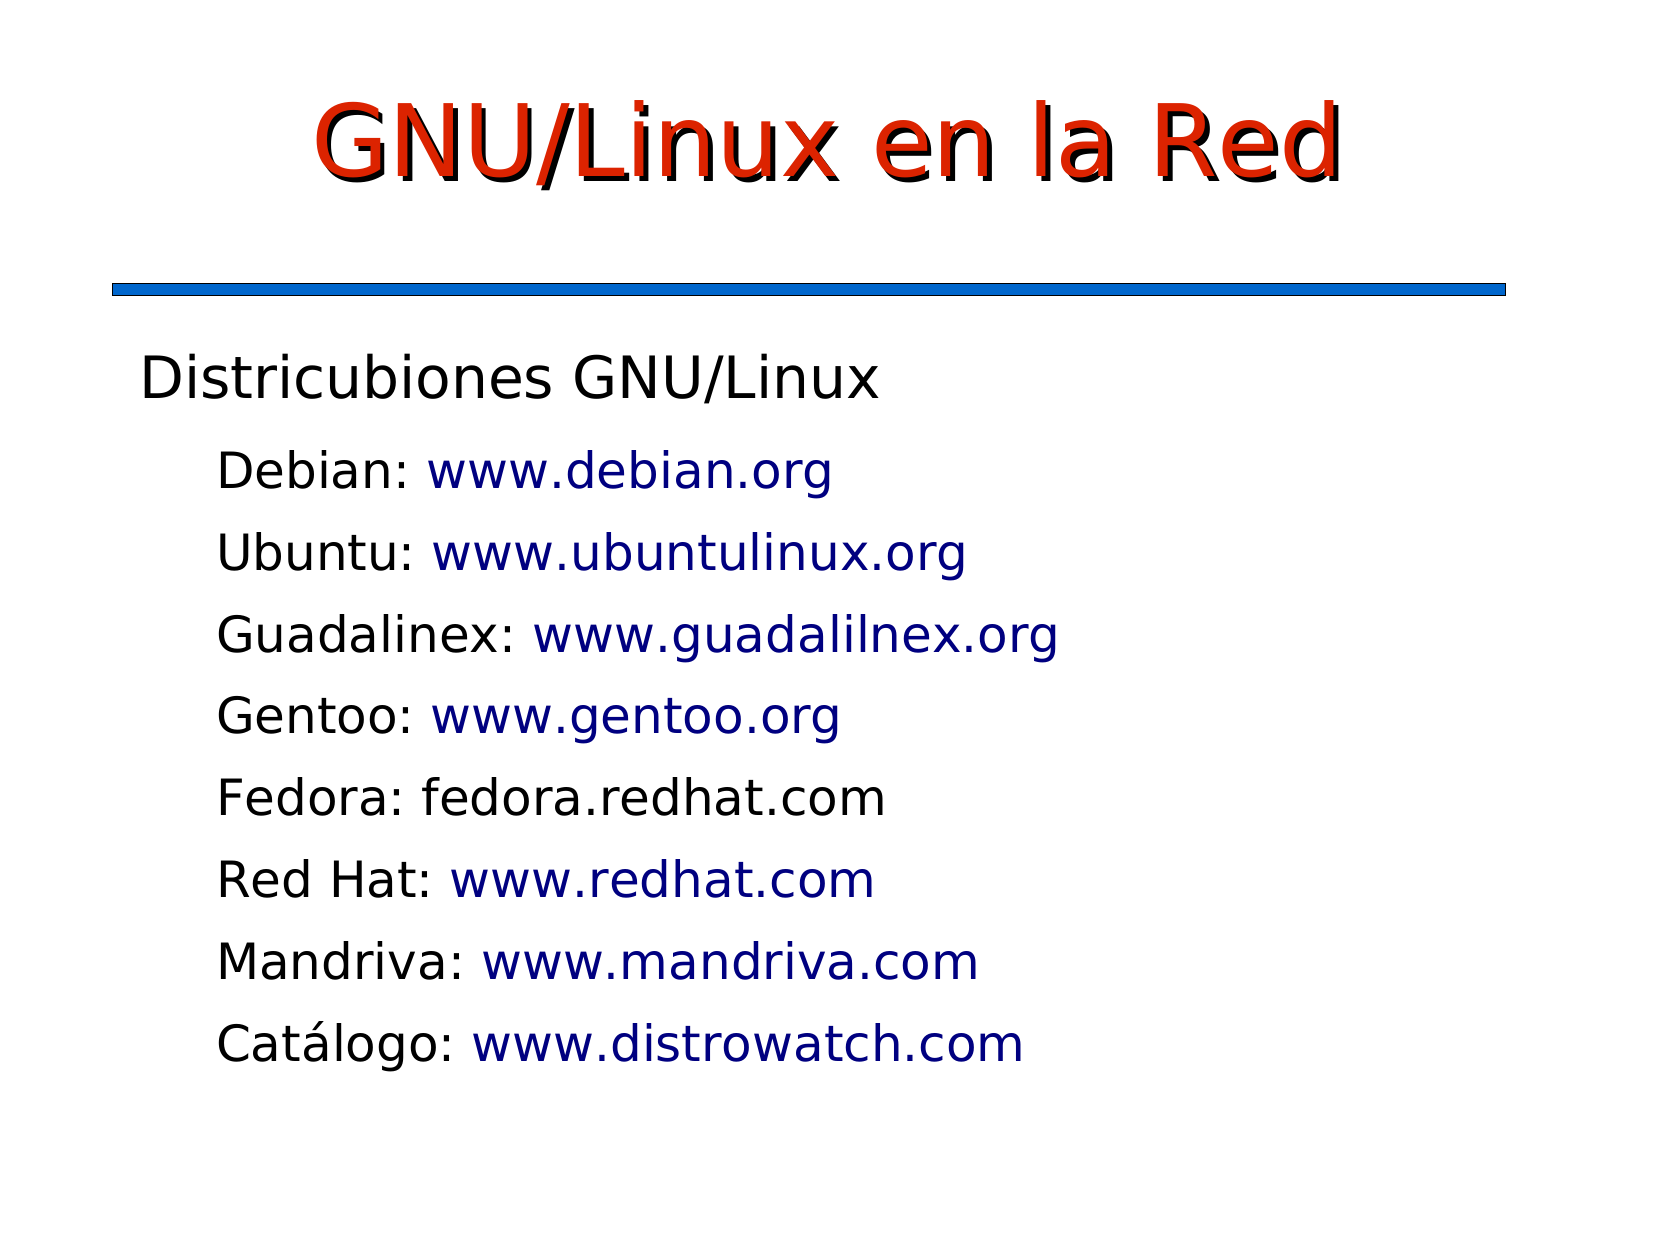

# GNU/Linux en la Red
Districubiones GNU/Linux
Debian: www.debian.org
Ubuntu: www.ubuntulinux.org
Guadalinex: www.guadalilnex.org
Gentoo: www.gentoo.org
Fedora: fedora.redhat.com
Red Hat: www.redhat.com
Mandriva: www.mandriva.com
Catálogo: www.distrowatch.com